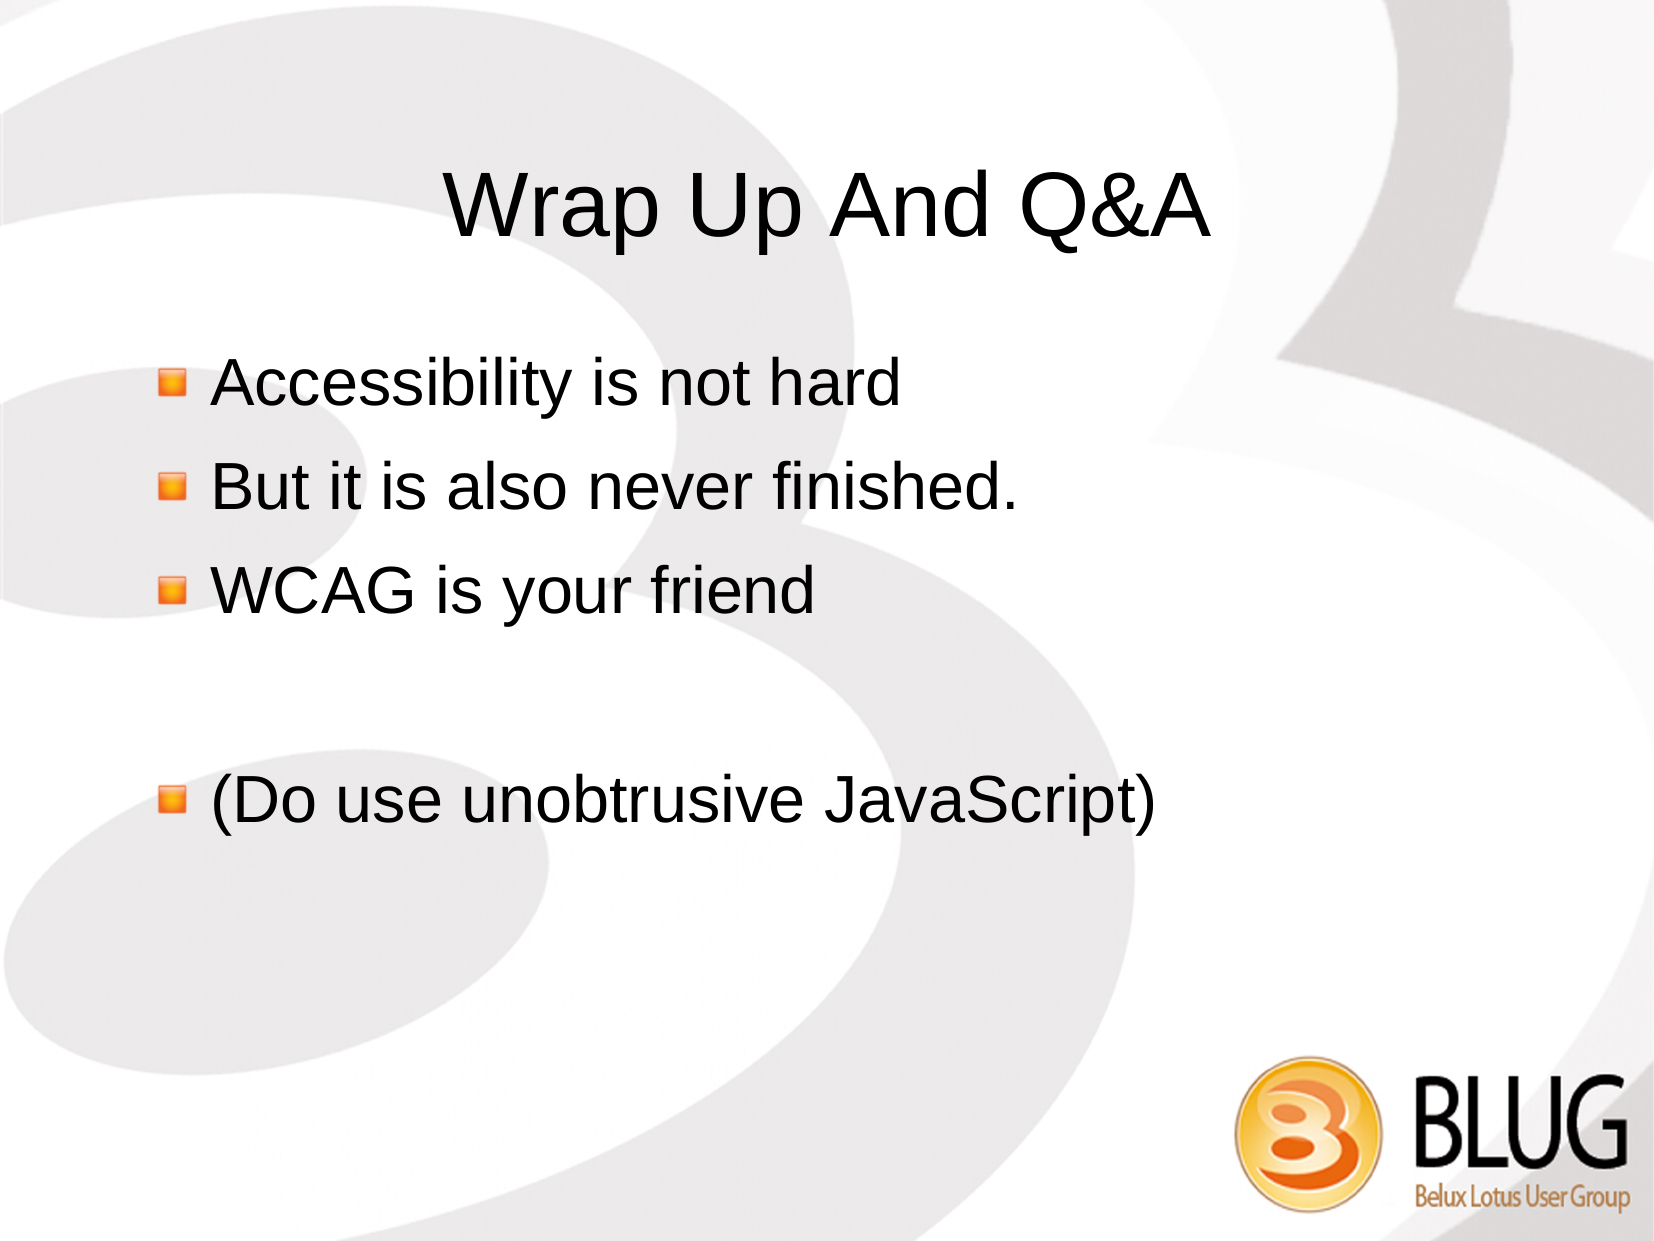

# Wrap Up And Q&A
Accessibility is not hard
But it is also never finished.
WCAG is your friend
(Do use unobtrusive JavaScript)